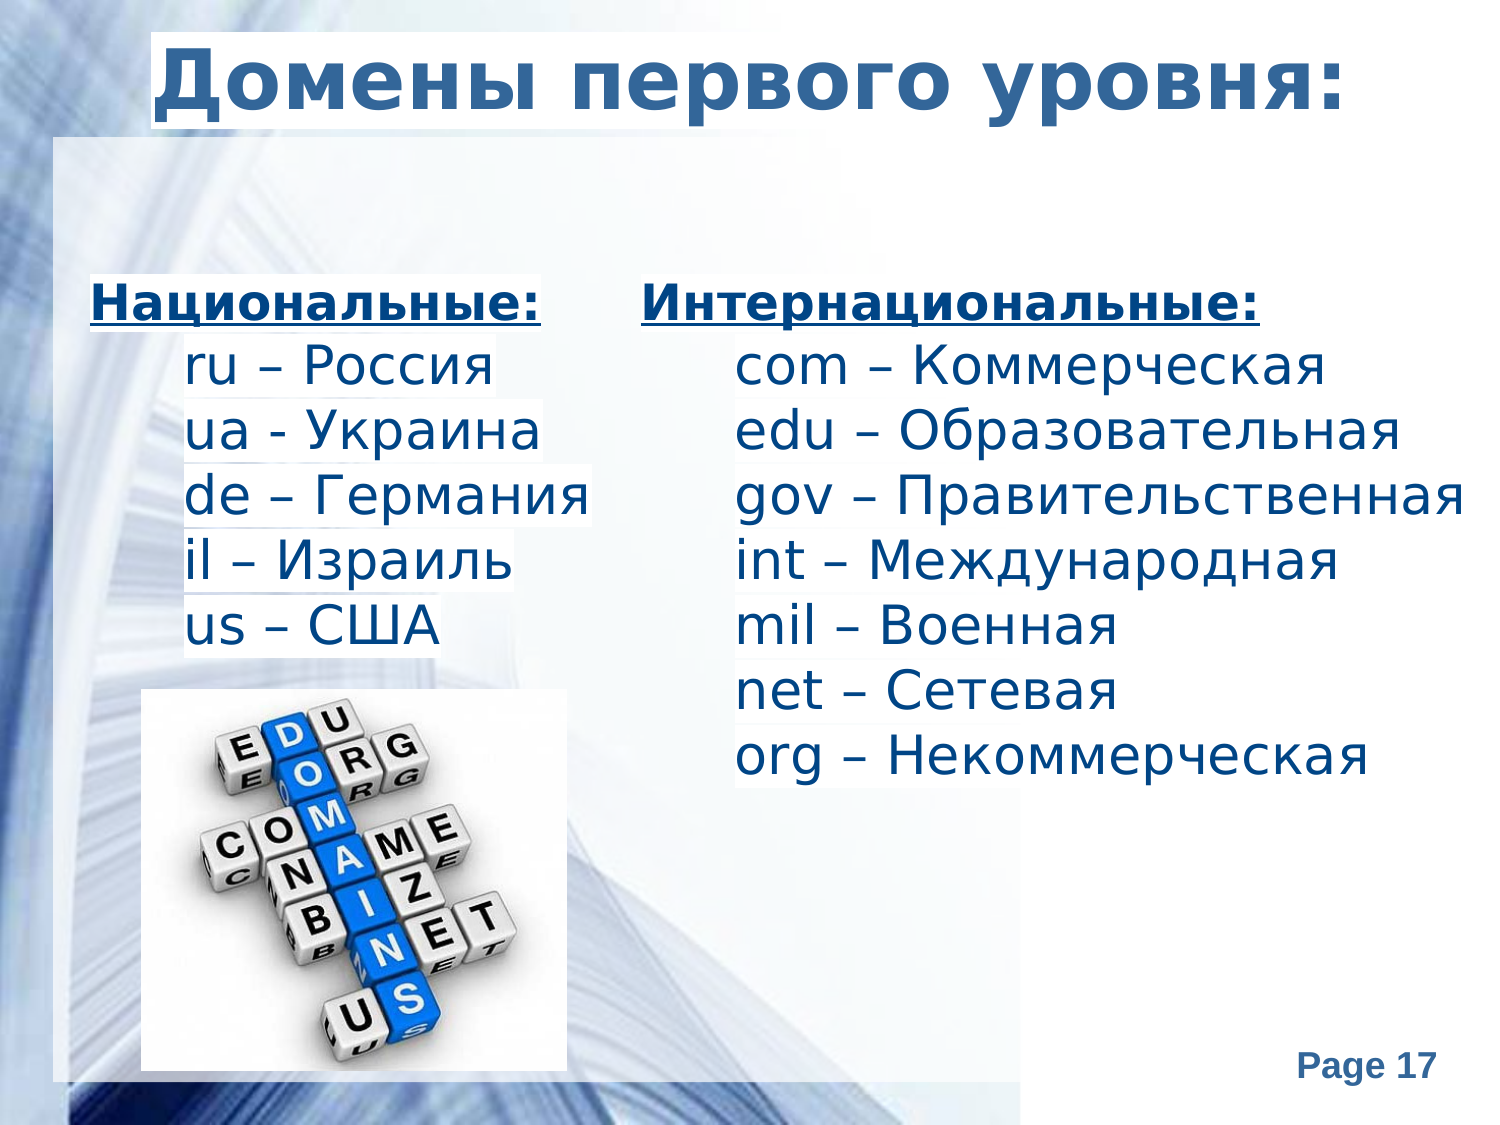

# Домены первого уровня:
Национальные:
ru – Россия
ua - Украина
de – Германия
il – Израиль
us – США
Интернациональные:
com – Коммерческая
edu – Образовательная
gov – Правительственная
int – Международная
mil – Военная
net – Сетевая
org – Некоммерческая